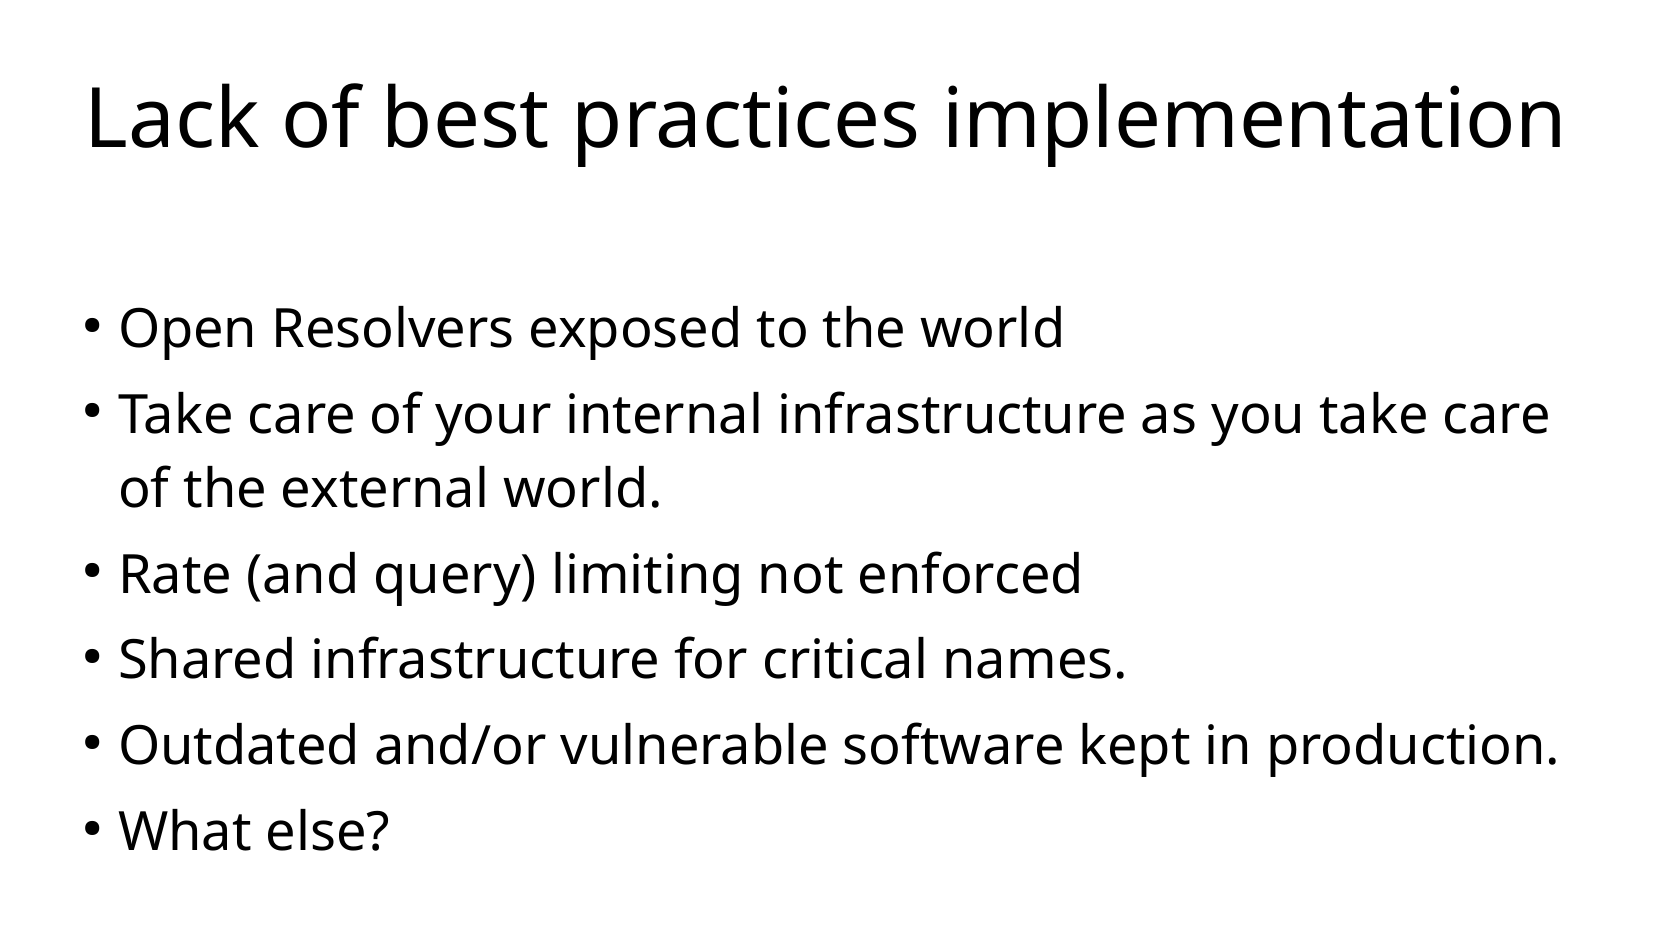

# Lack of best practices implementation
Open Resolvers exposed to the world
Take care of your internal infrastructure as you take care of the external world.
Rate (and query) limiting not enforced
Shared infrastructure for critical names.
Outdated and/or vulnerable software kept in production.
What else?